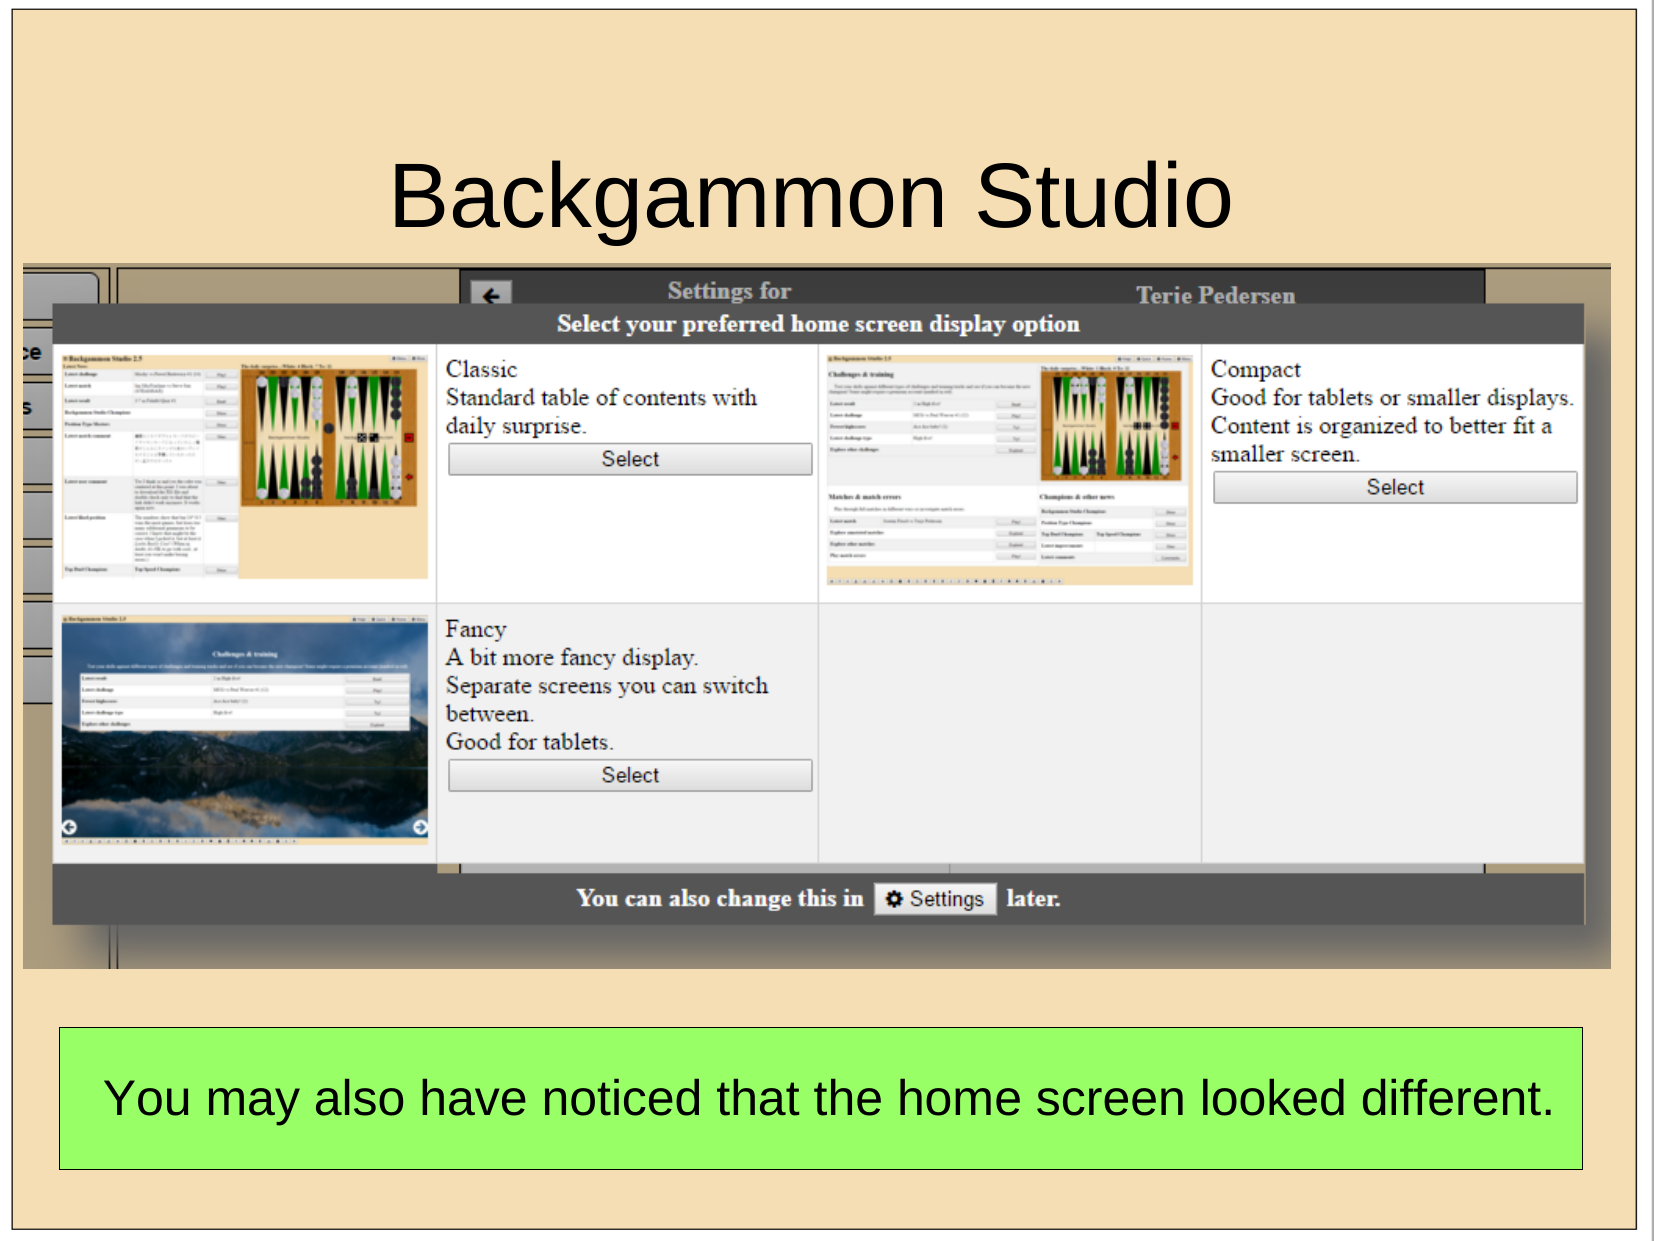

# Backgammon Studio
You may also have noticed that the home screen looked different.